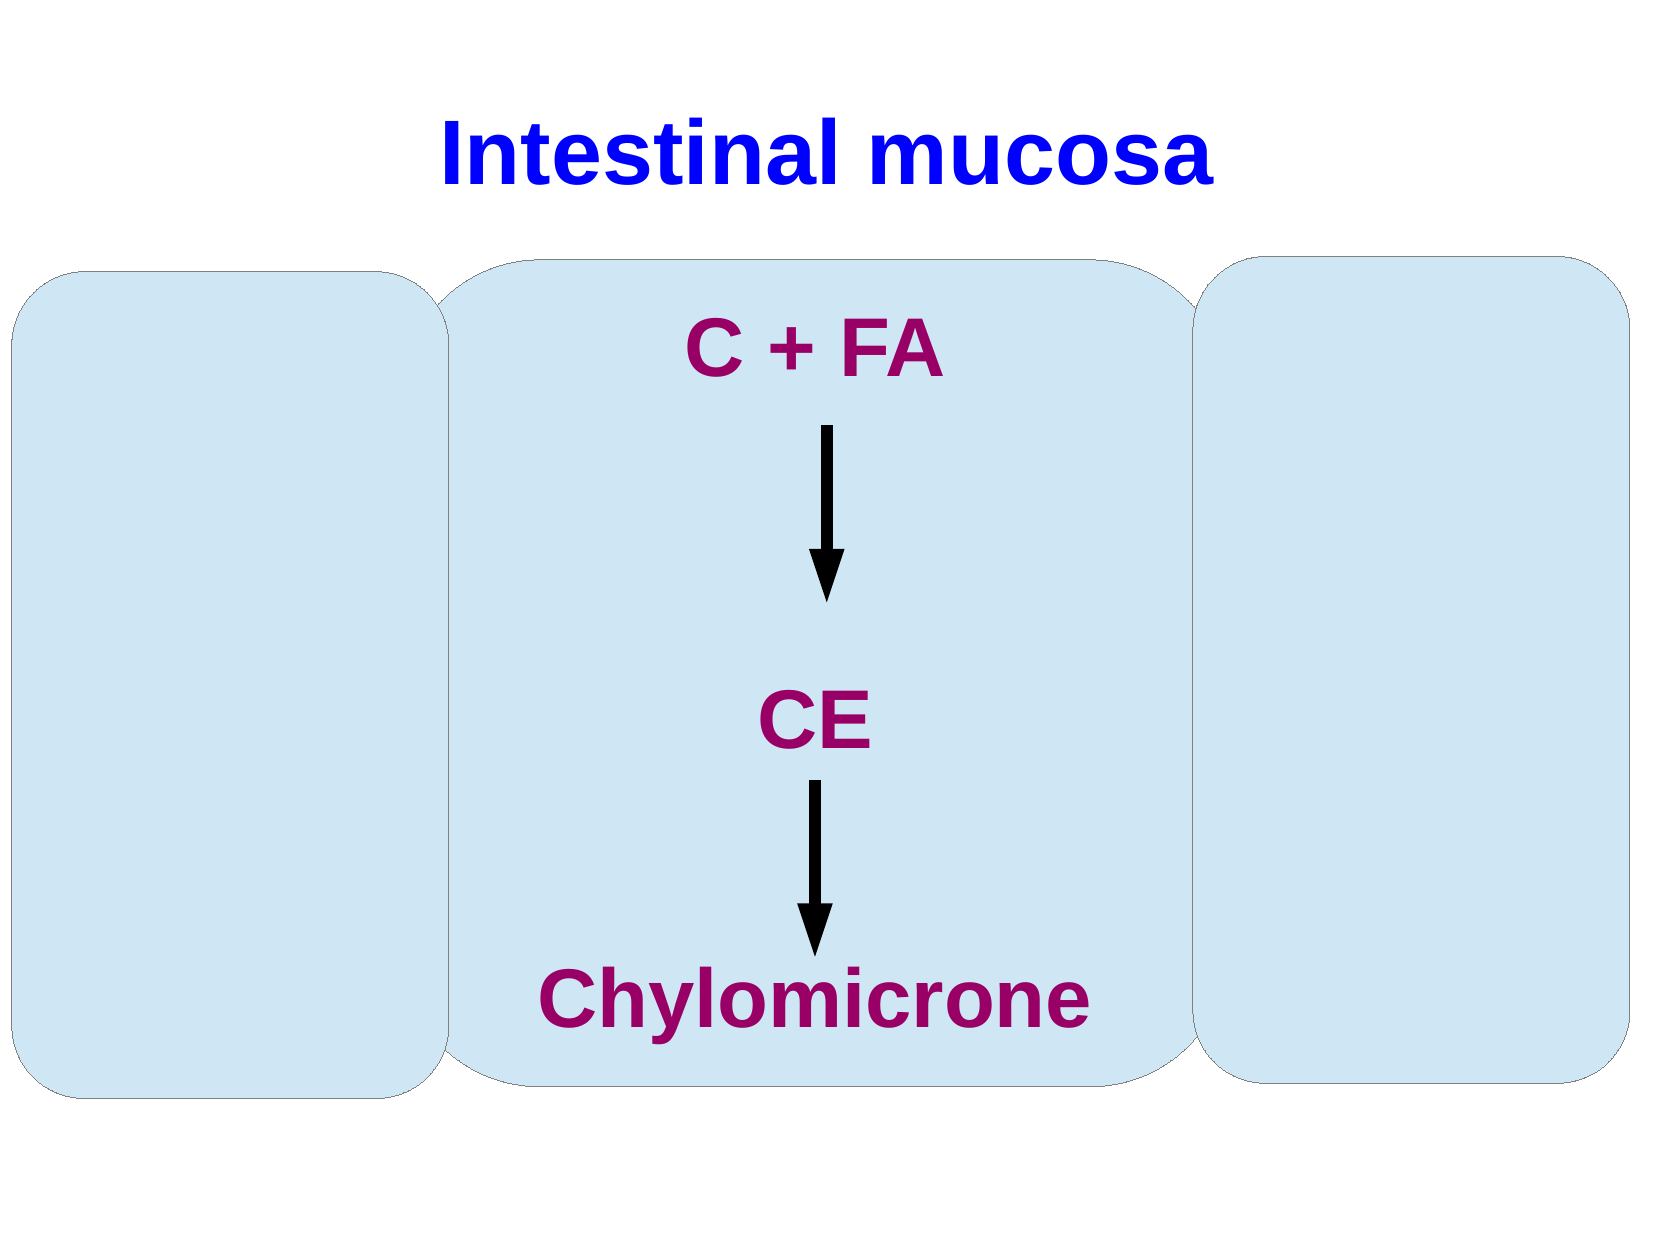

# Intestinal mucosa
C + FA
CE
Chylomicrone